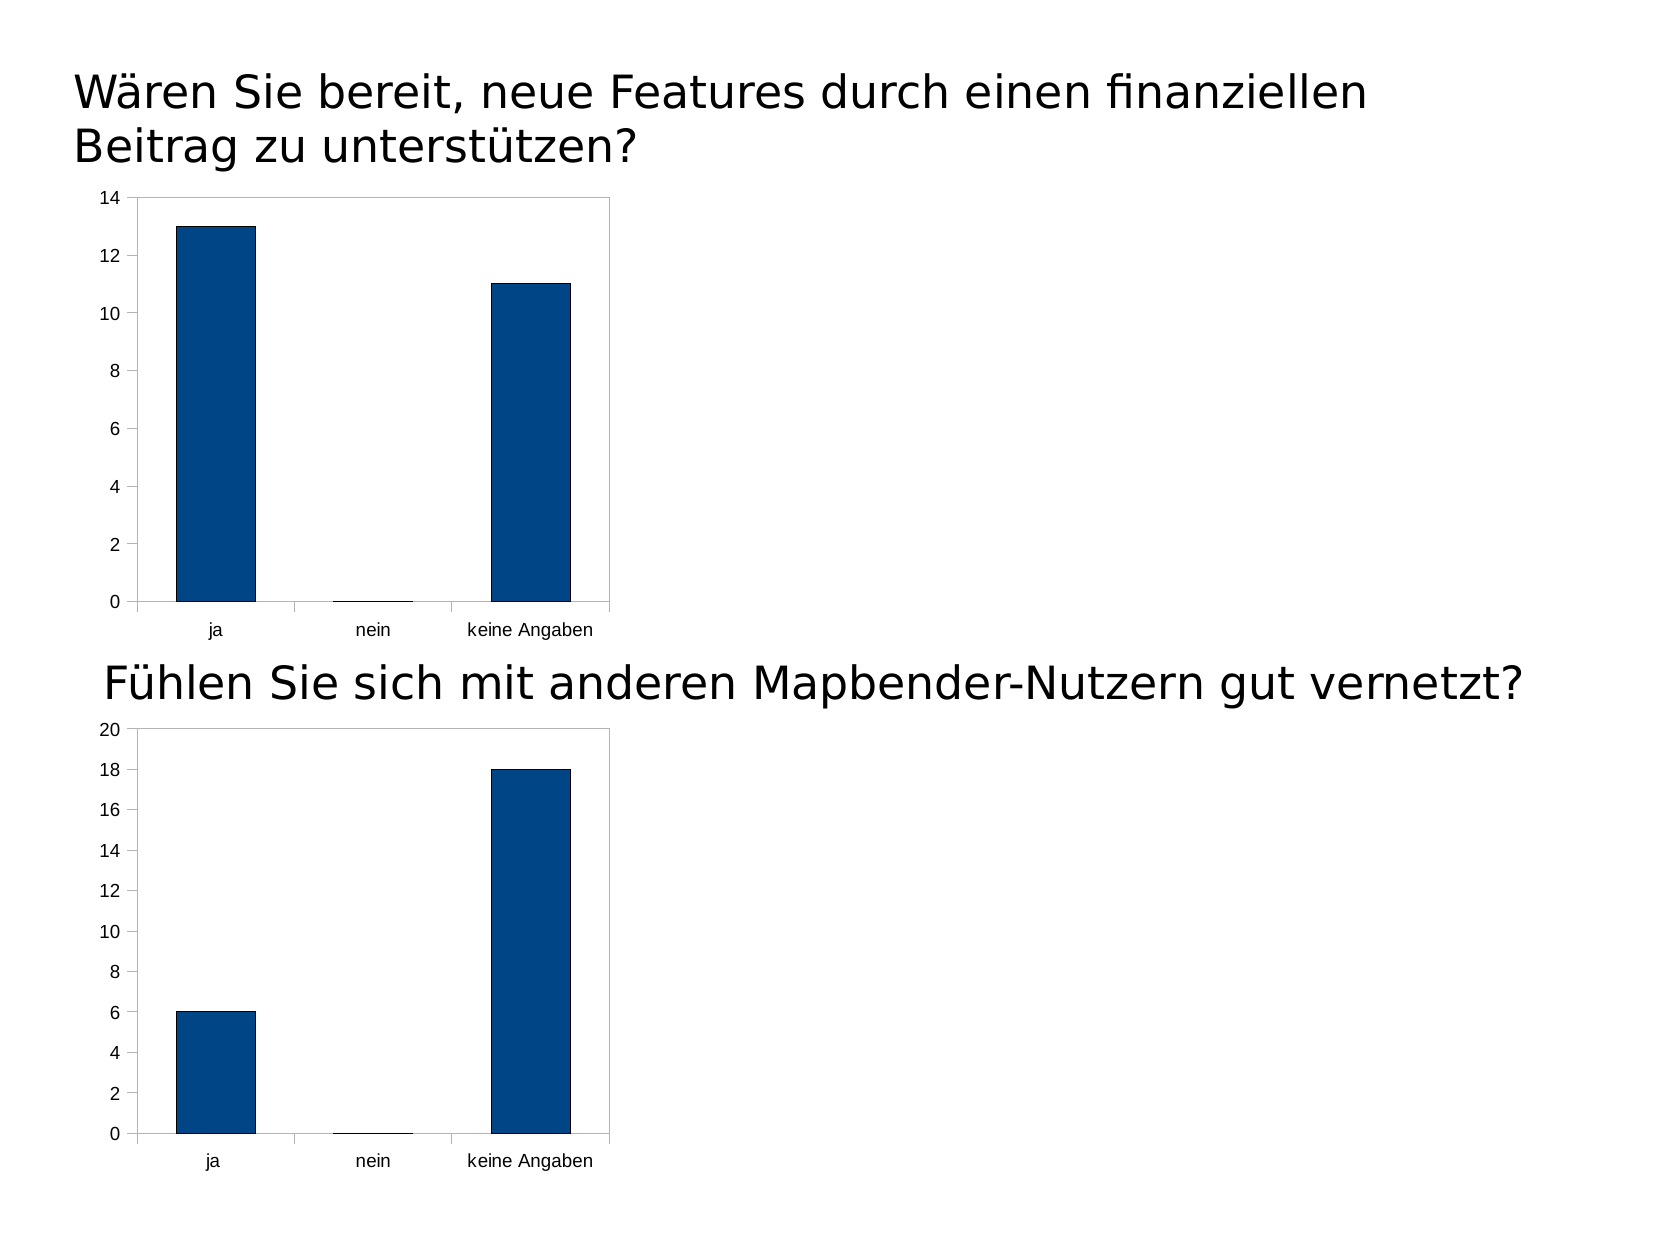

Wären Sie bereit, neue Features durch einen finanziellen Beitrag zu unterstützen?
### Chart
| Category | Zeile 233 |
|---|---|
| ja | 13.0 |
| nein | 0.0 |
| keine Angaben | 11.0 |Fühlen Sie sich mit anderen Mapbender-Nutzern gut vernetzt?
### Chart
| Category | Zeile 236 |
|---|---|
| ja | 6.0 |
| nein | 0.0 |
| keine Angaben | 18.0 |